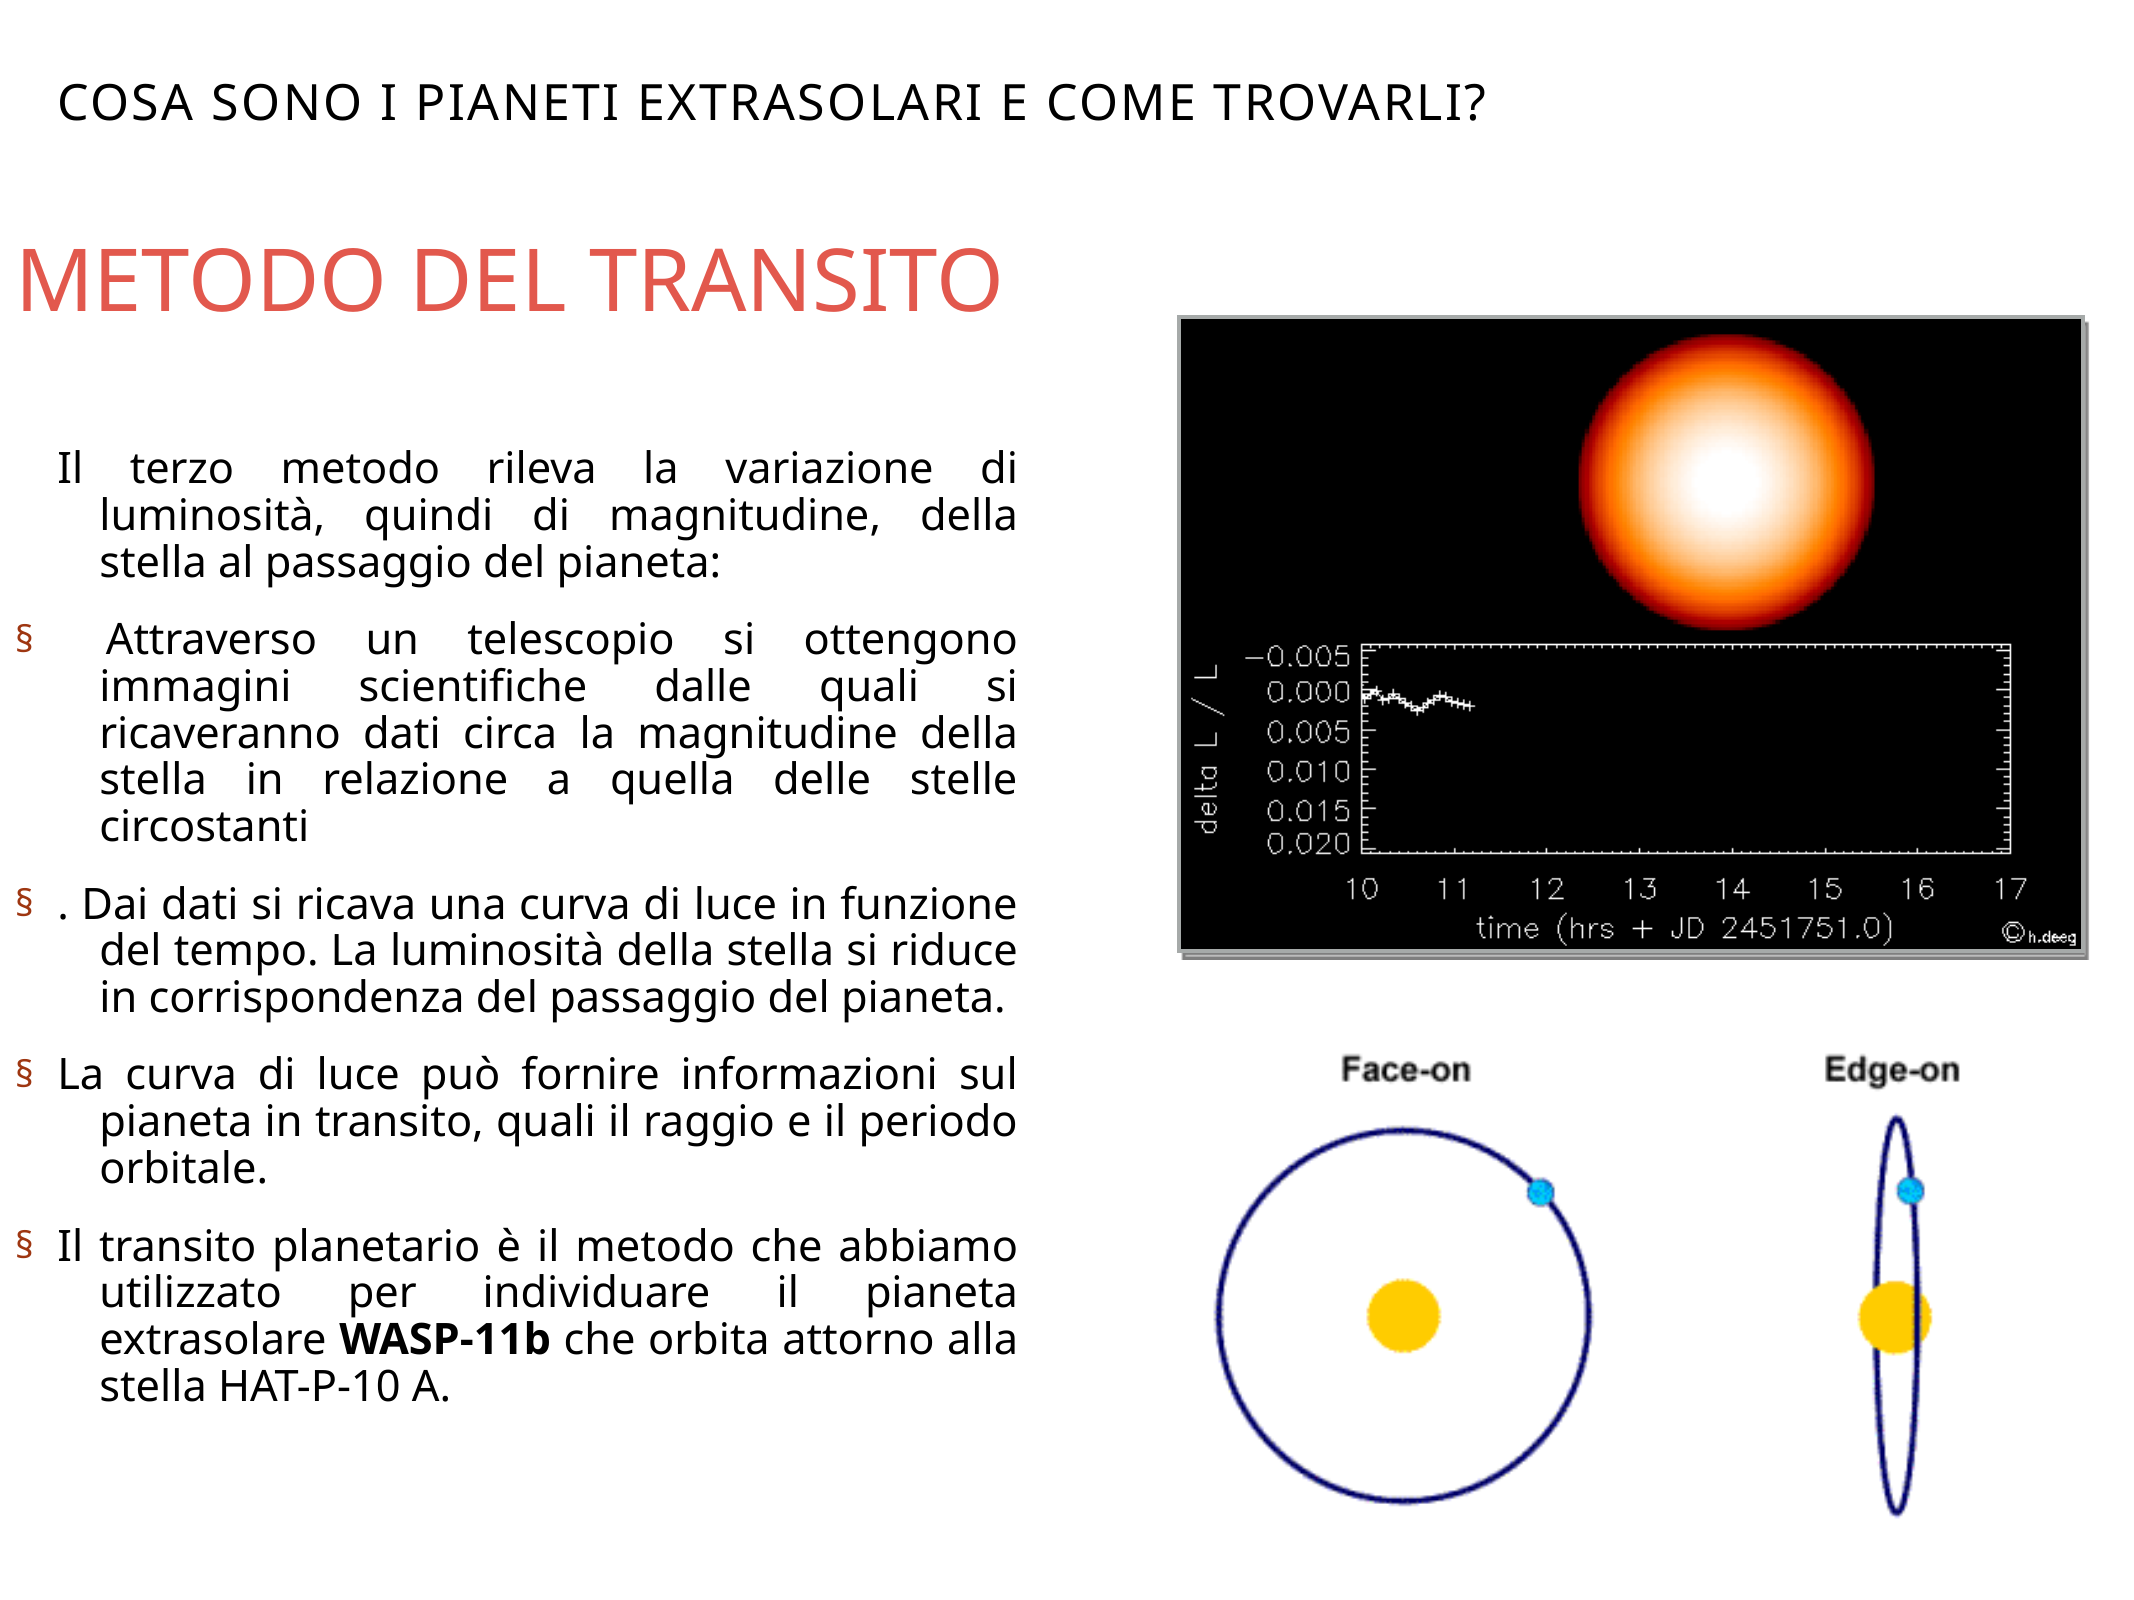

# Cosa sono i pianeti extrasolari e come trovarli?
Metodo del transito
Il terzo metodo rileva la variazione di luminosità, quindi di magnitudine, della stella al passaggio del pianeta:
 Attraverso un telescopio si ottengono immagini scientifiche dalle quali si ricaveranno dati circa la magnitudine della stella in relazione a quella delle stelle circostanti
. Dai dati si ricava una curva di luce in funzione del tempo. La luminosità della stella si riduce in corrispondenza del passaggio del pianeta.
La curva di luce può fornire informazioni sul pianeta in transito, quali il raggio e il periodo orbitale.
Il transito planetario è il metodo che abbiamo utilizzato per individuare il pianeta extrasolare WASP-11b che orbita attorno alla stella HAT-P-10 A.